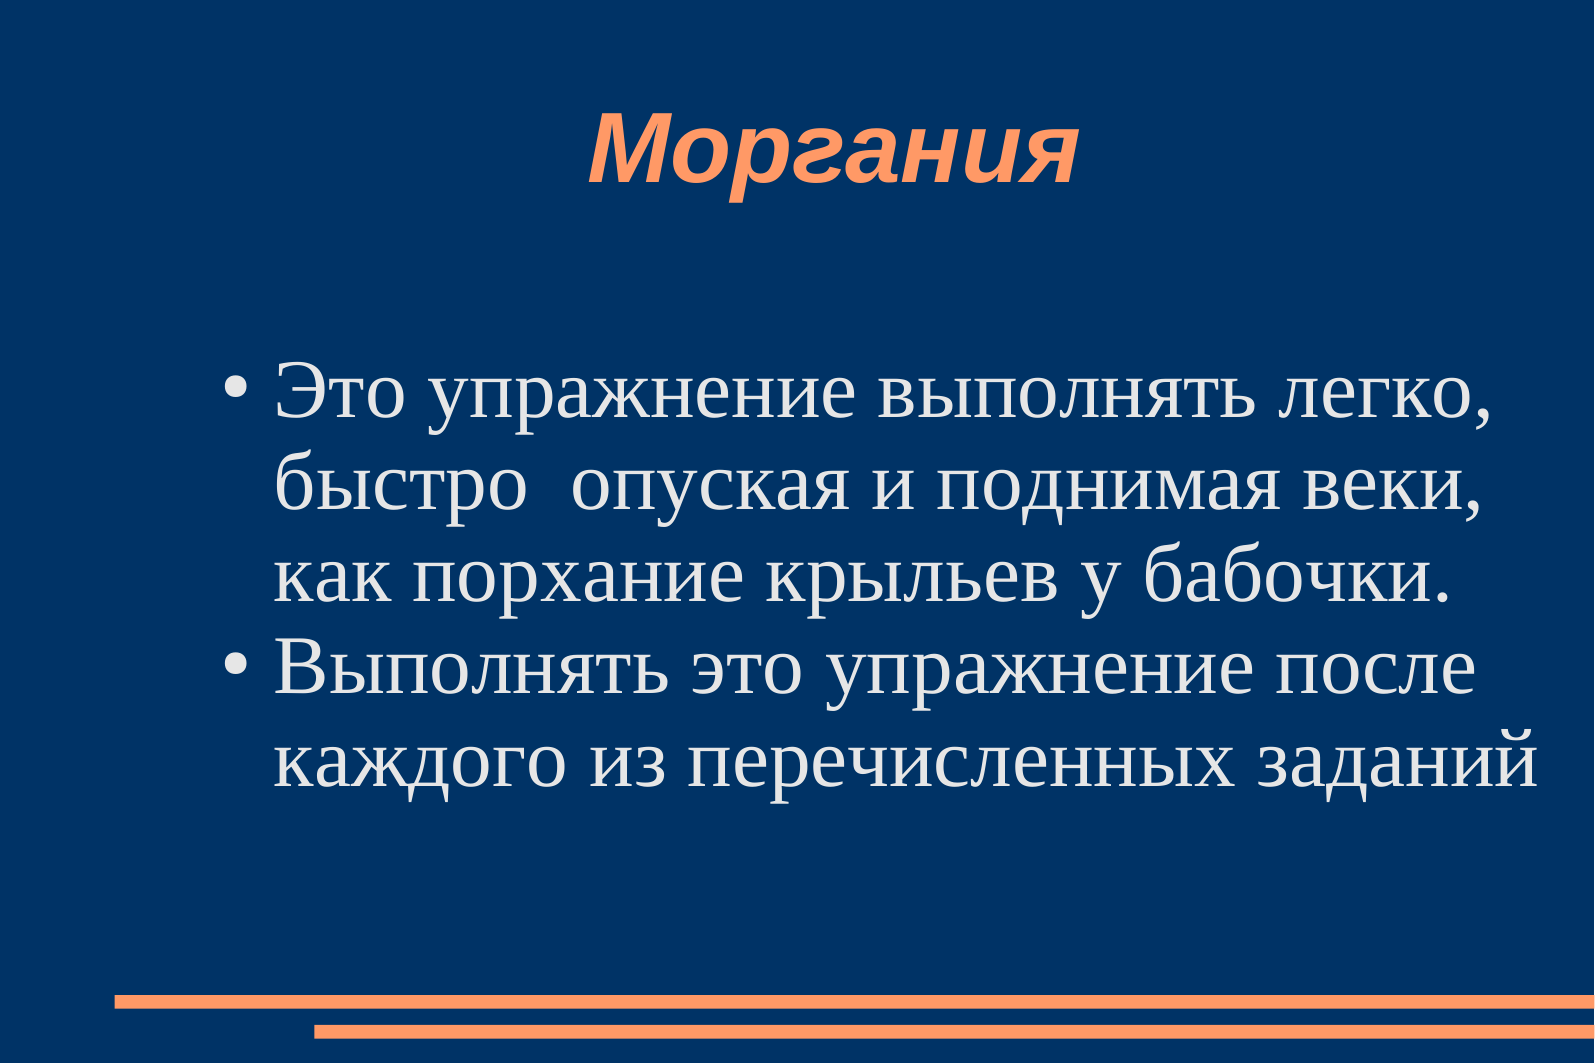

# Моргания
Это упражнение выполнять легко, быстро опуская и поднимая веки, как порхание крыльев у бабочки.
Выполнять это упражнение после каждого из перечисленных заданий